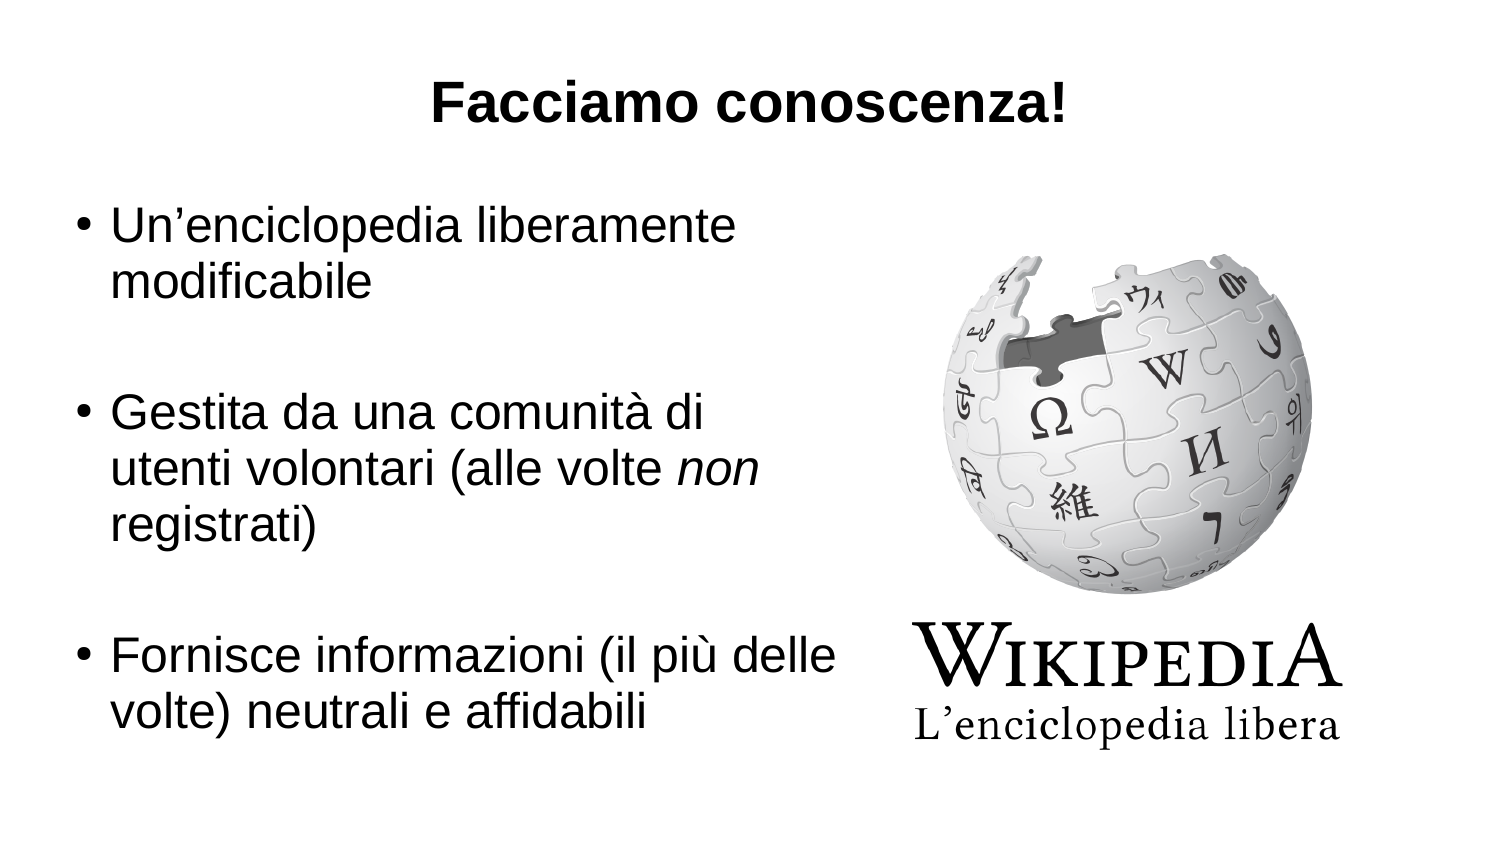

# Facciamo conoscenza!
Un’enciclopedia liberamente modificabile
Gestita da una comunità di utenti volontari (alle volte non registrati)
Fornisce informazioni (il più delle volte) neutrali e affidabili